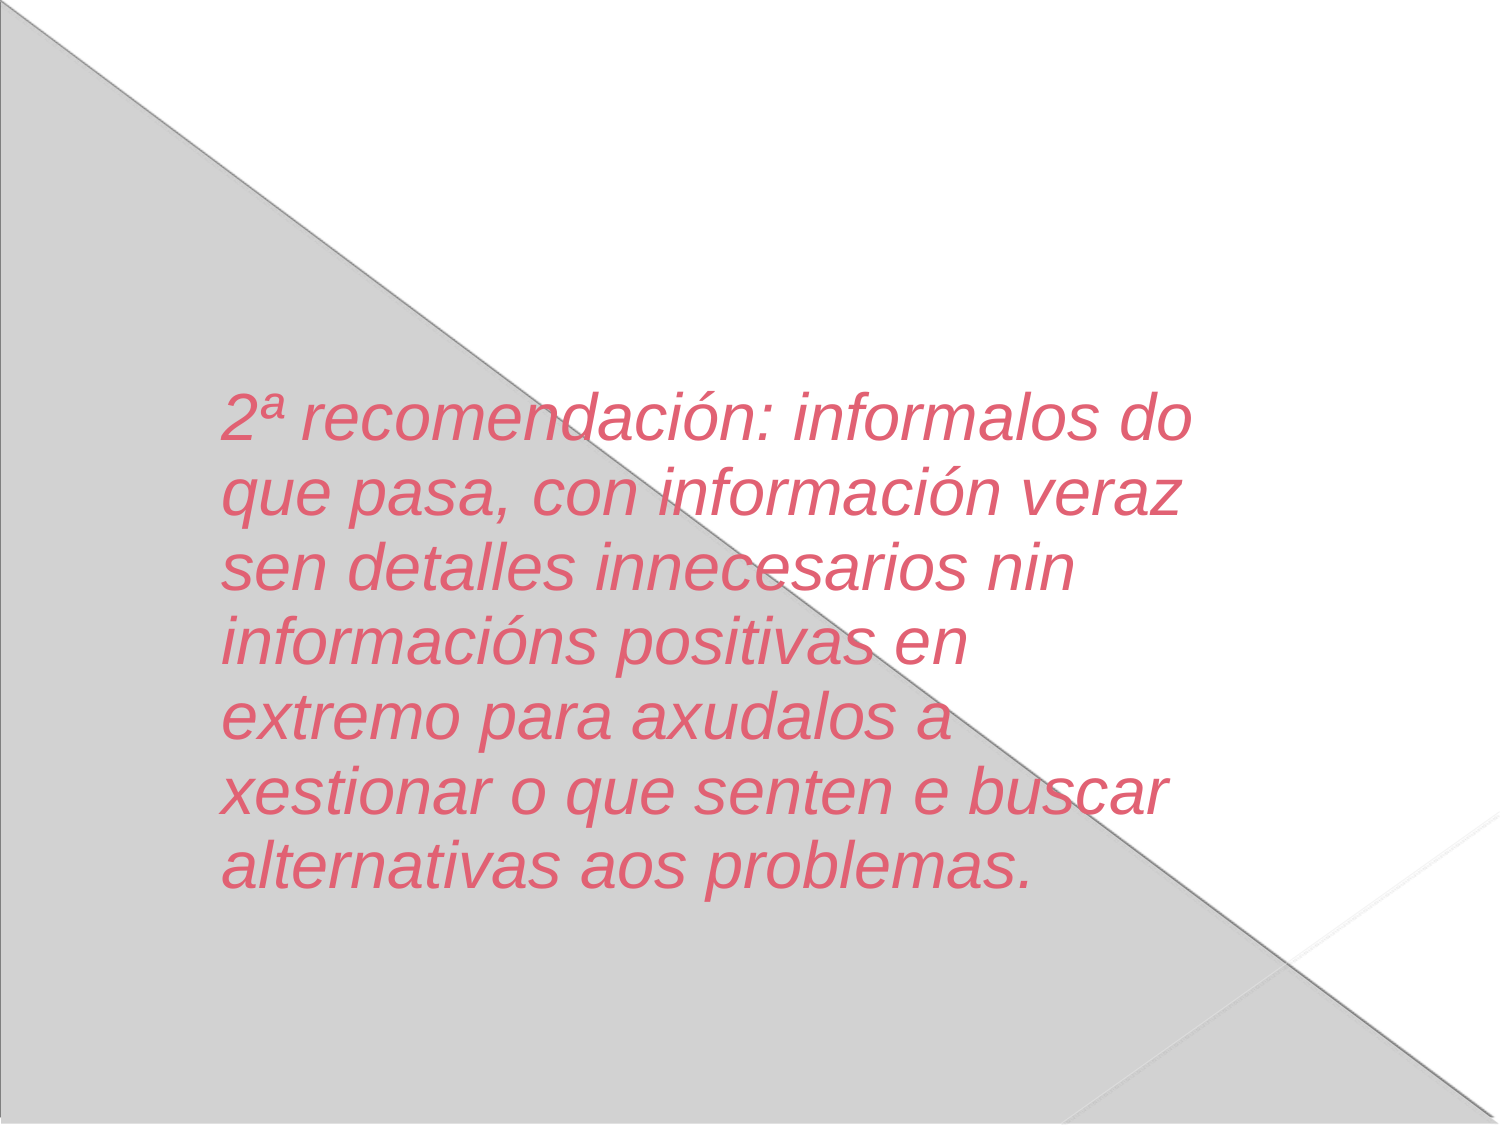

2ª recomendación: informalos do que pasa, con información veraz sen detalles innecesarios nin informacións positivas en extremo para axudalos a xestionar o que senten e buscar alternativas aos problemas.